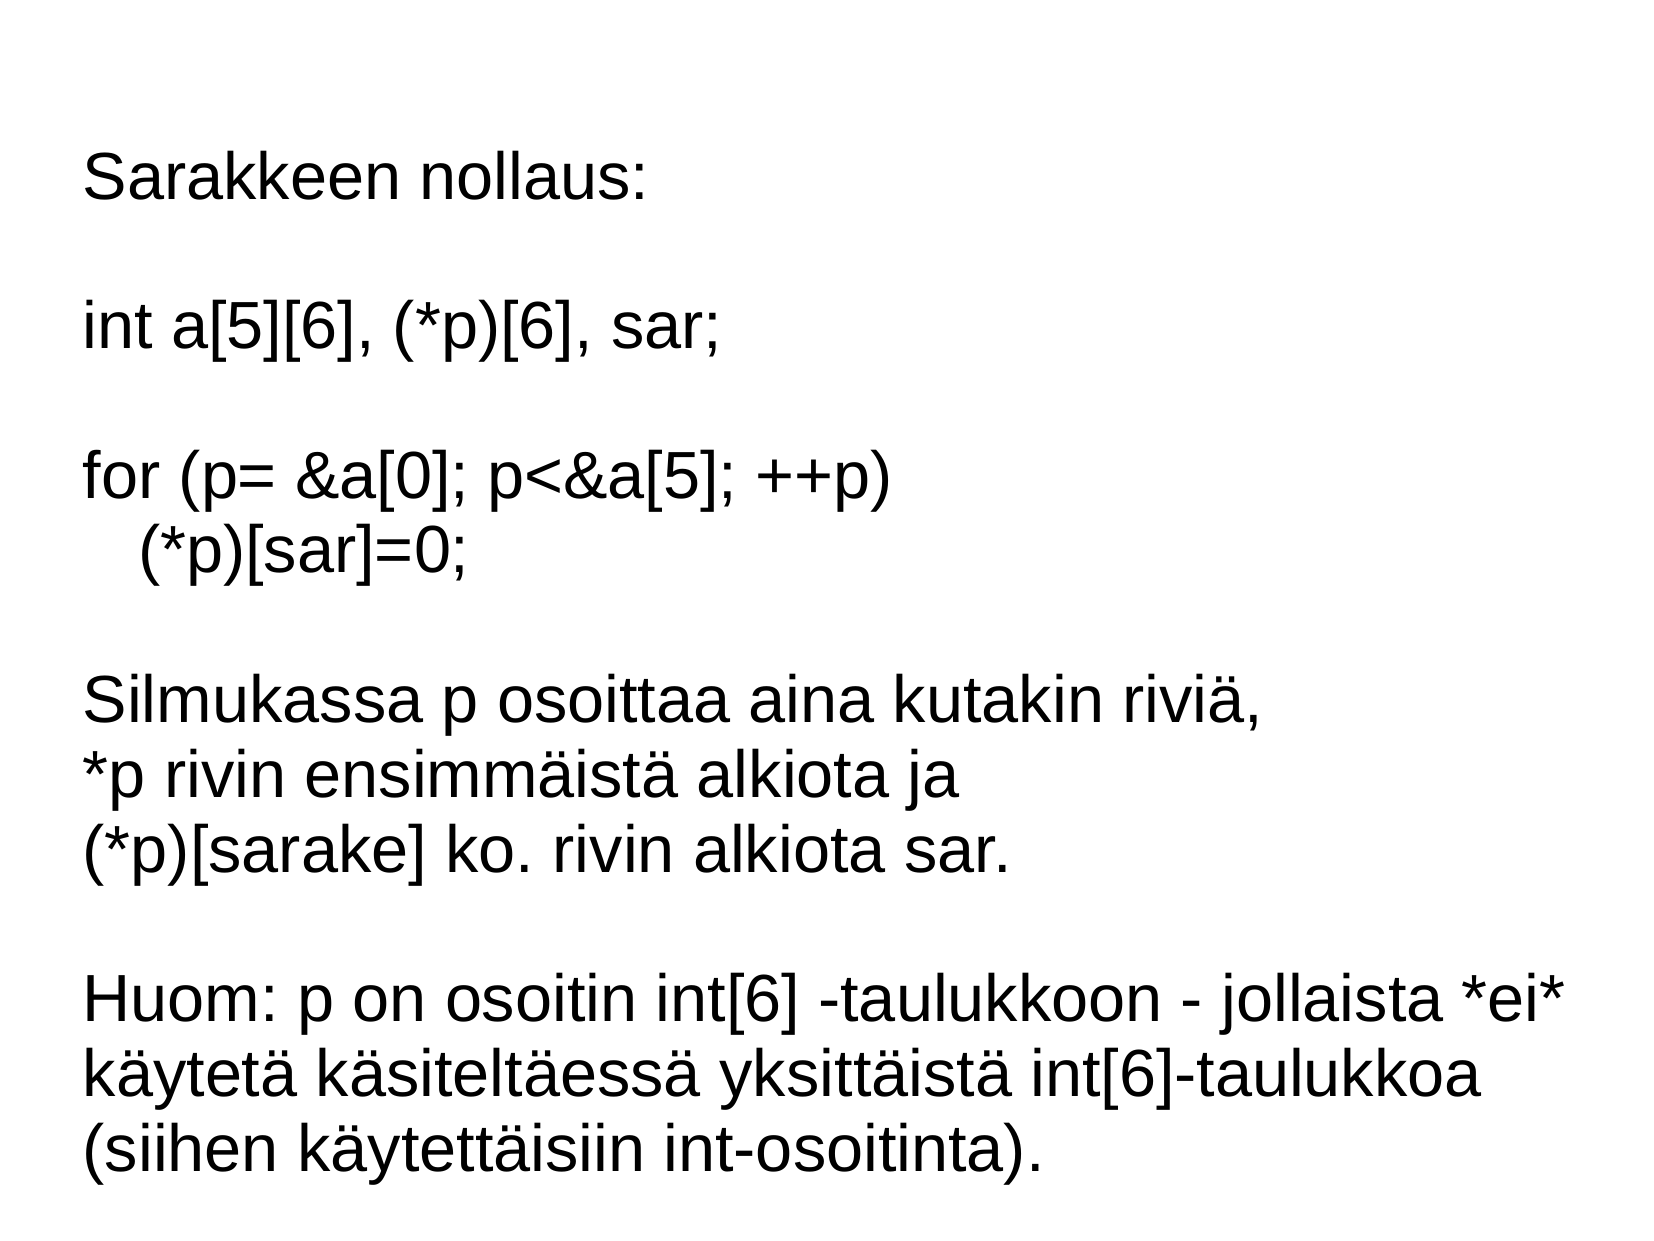

Sarakkeen nollaus:
int a[5][6], (*p)[6], sar;
for (p= &a[0]; p<&a[5]; ++p)
 (*p)[sar]=0;
Silmukassa p osoittaa aina kutakin riviä,
*p rivin ensimmäistä alkiota ja
(*p)[sarake] ko. rivin alkiota sar.
Huom: p on osoitin int[6] -taulukkoon - jollaista *ei* käytetä käsiteltäessä yksittäistä int[6]-taulukkoa (siihen käytettäisiin int-osoitinta).